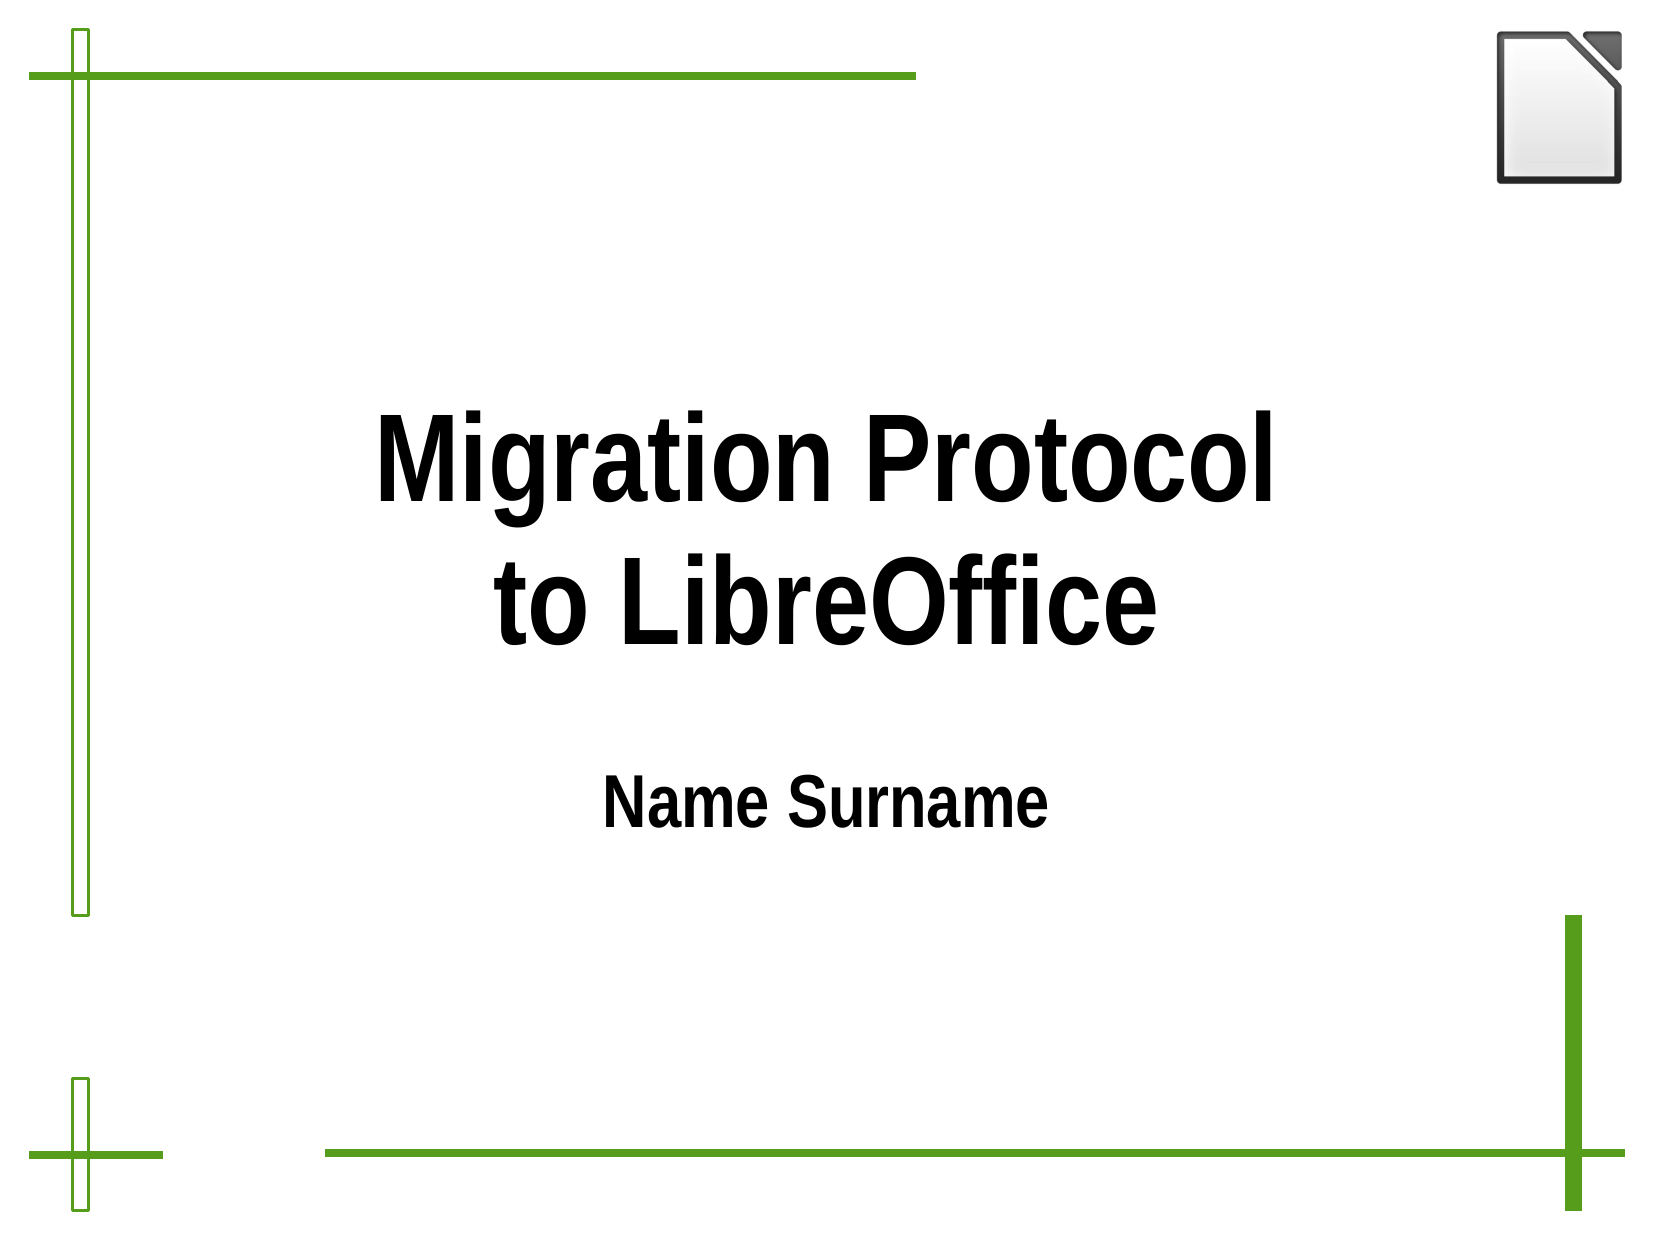

# Migration Protocol to LibreOffice
Name Surname